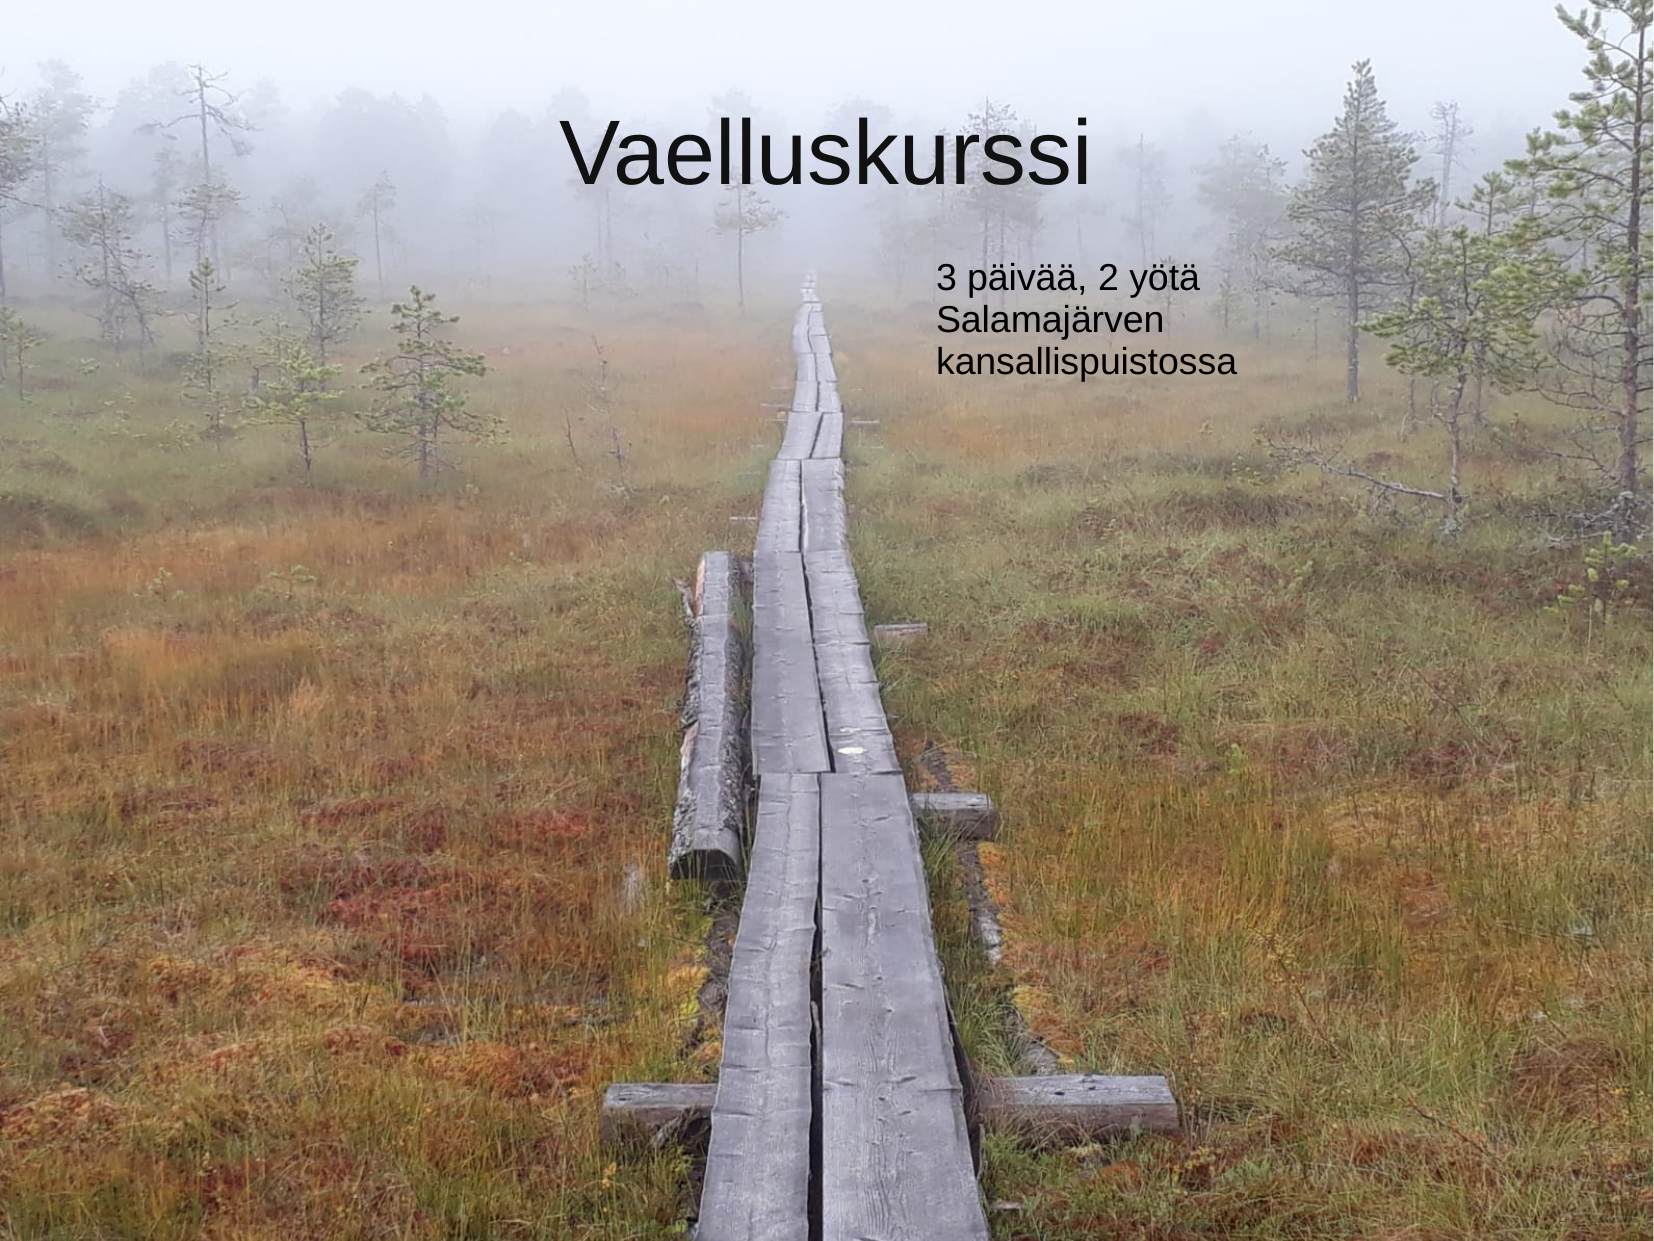

# Vaelluskurssi
3 päivää, 2 yötä Salamajärven kansallispuistossa